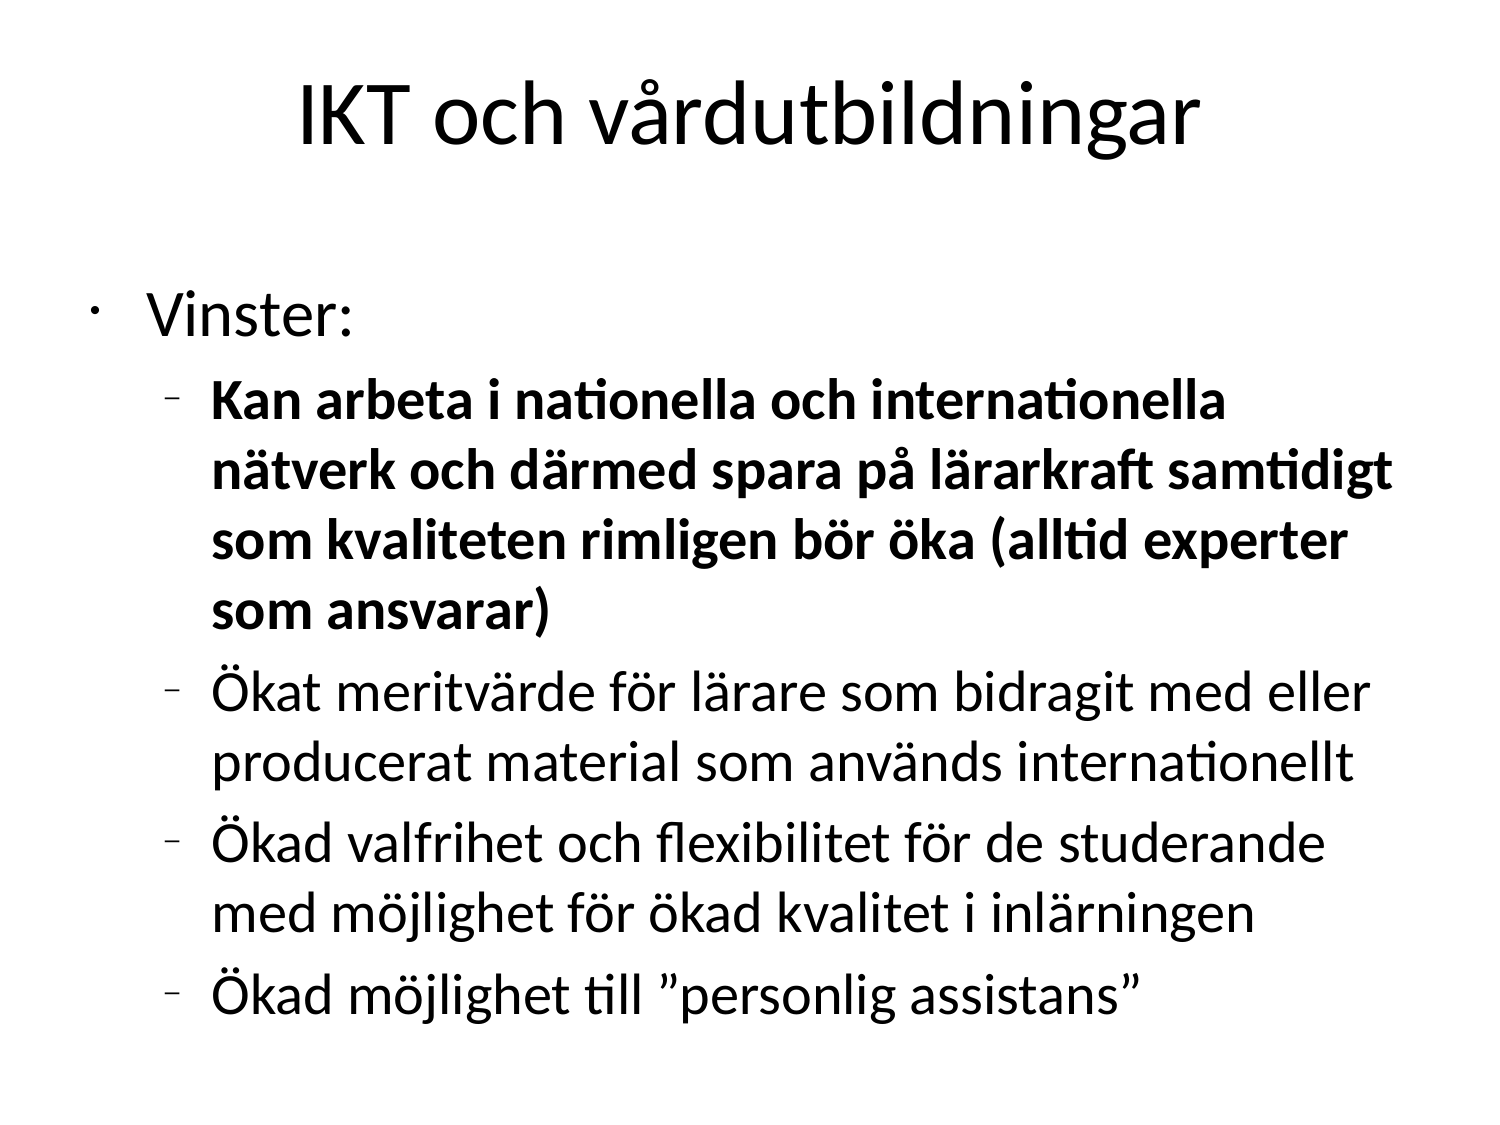

# IKT och vårdutbildningar
Vinster:
Kan arbeta i nationella och internationella nätverk och därmed spara på lärarkraft samtidigt som kvaliteten rimligen bör öka (alltid experter som ansvarar)
Ökat meritvärde för lärare som bidragit med eller producerat material som används internationellt
Ökad valfrihet och flexibilitet för de studerande med möjlighet för ökad kvalitet i inlärningen
Ökad möjlighet till ”personlig assistans”